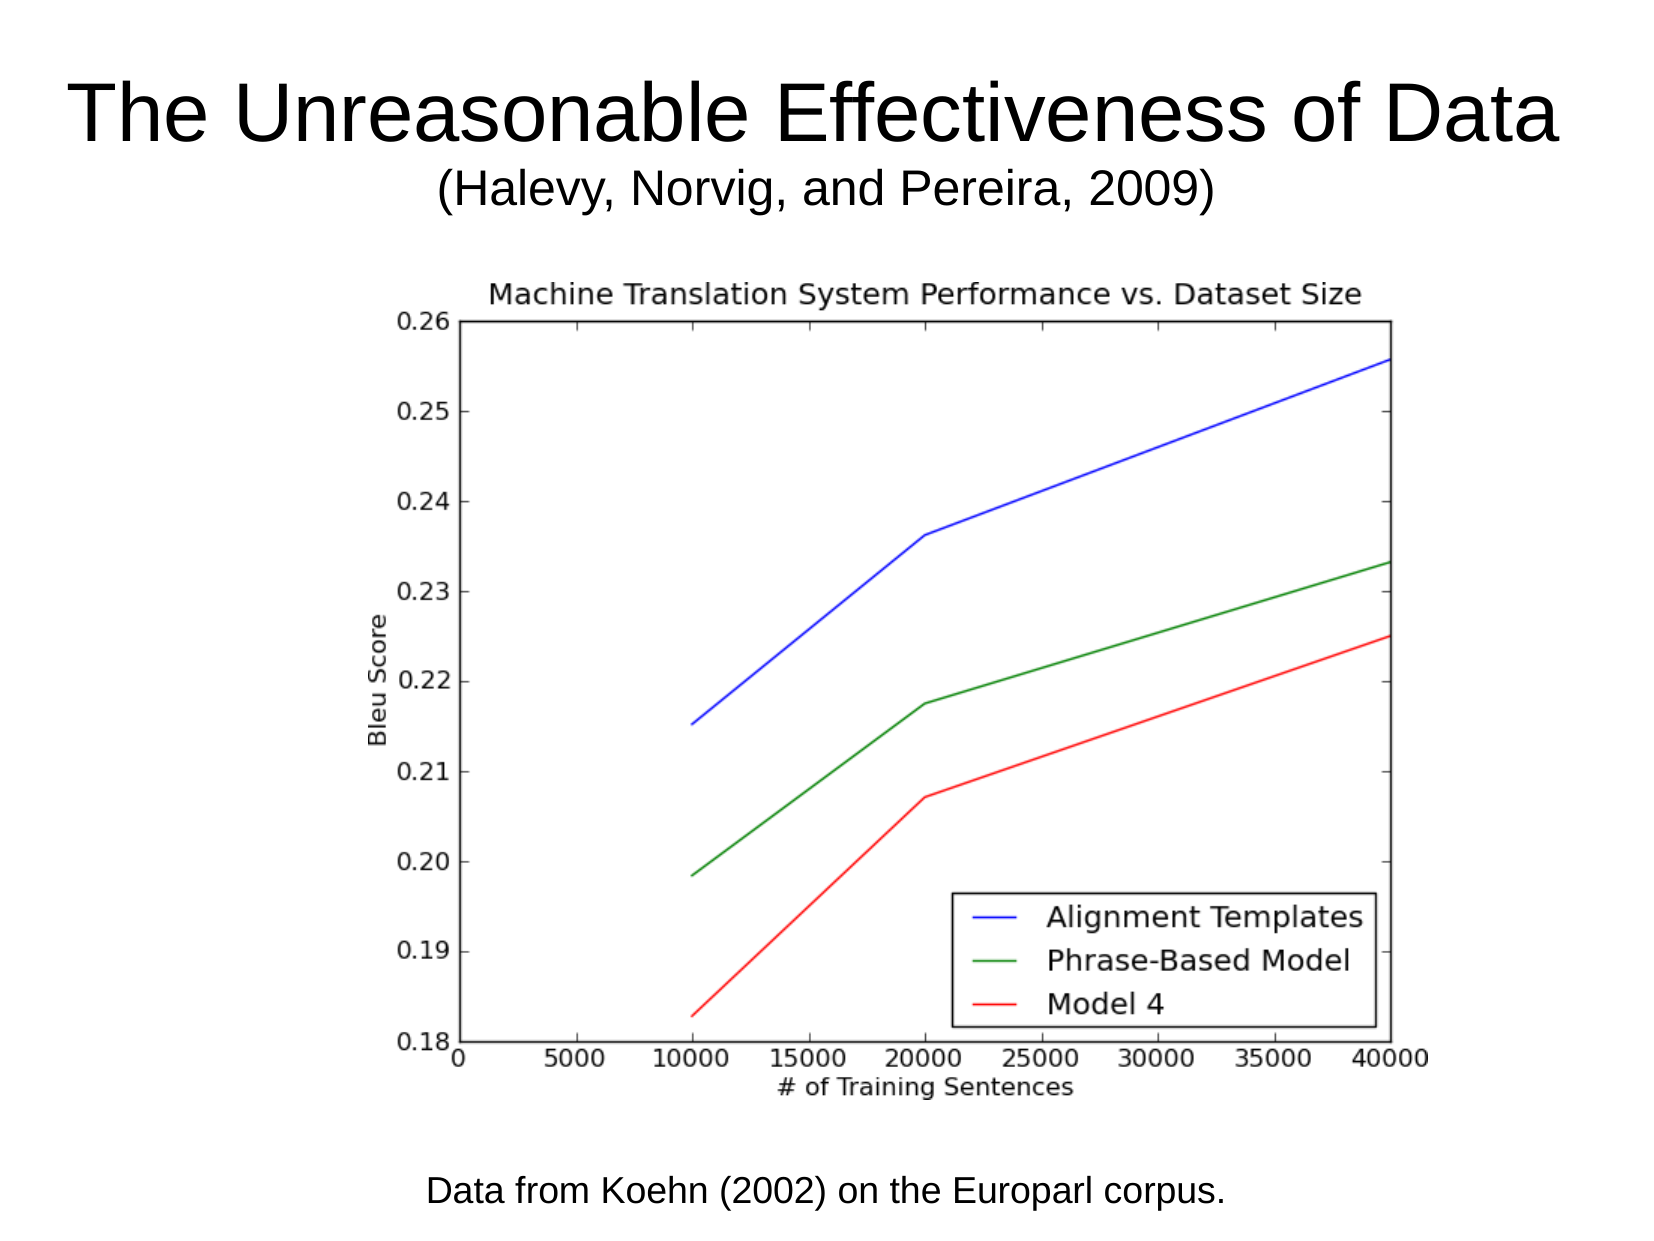

# The Unreasonable Effectiveness of Data (Halevy, Norvig, and Pereira, 2009)
Data from Koehn (2002) on the Europarl corpus.